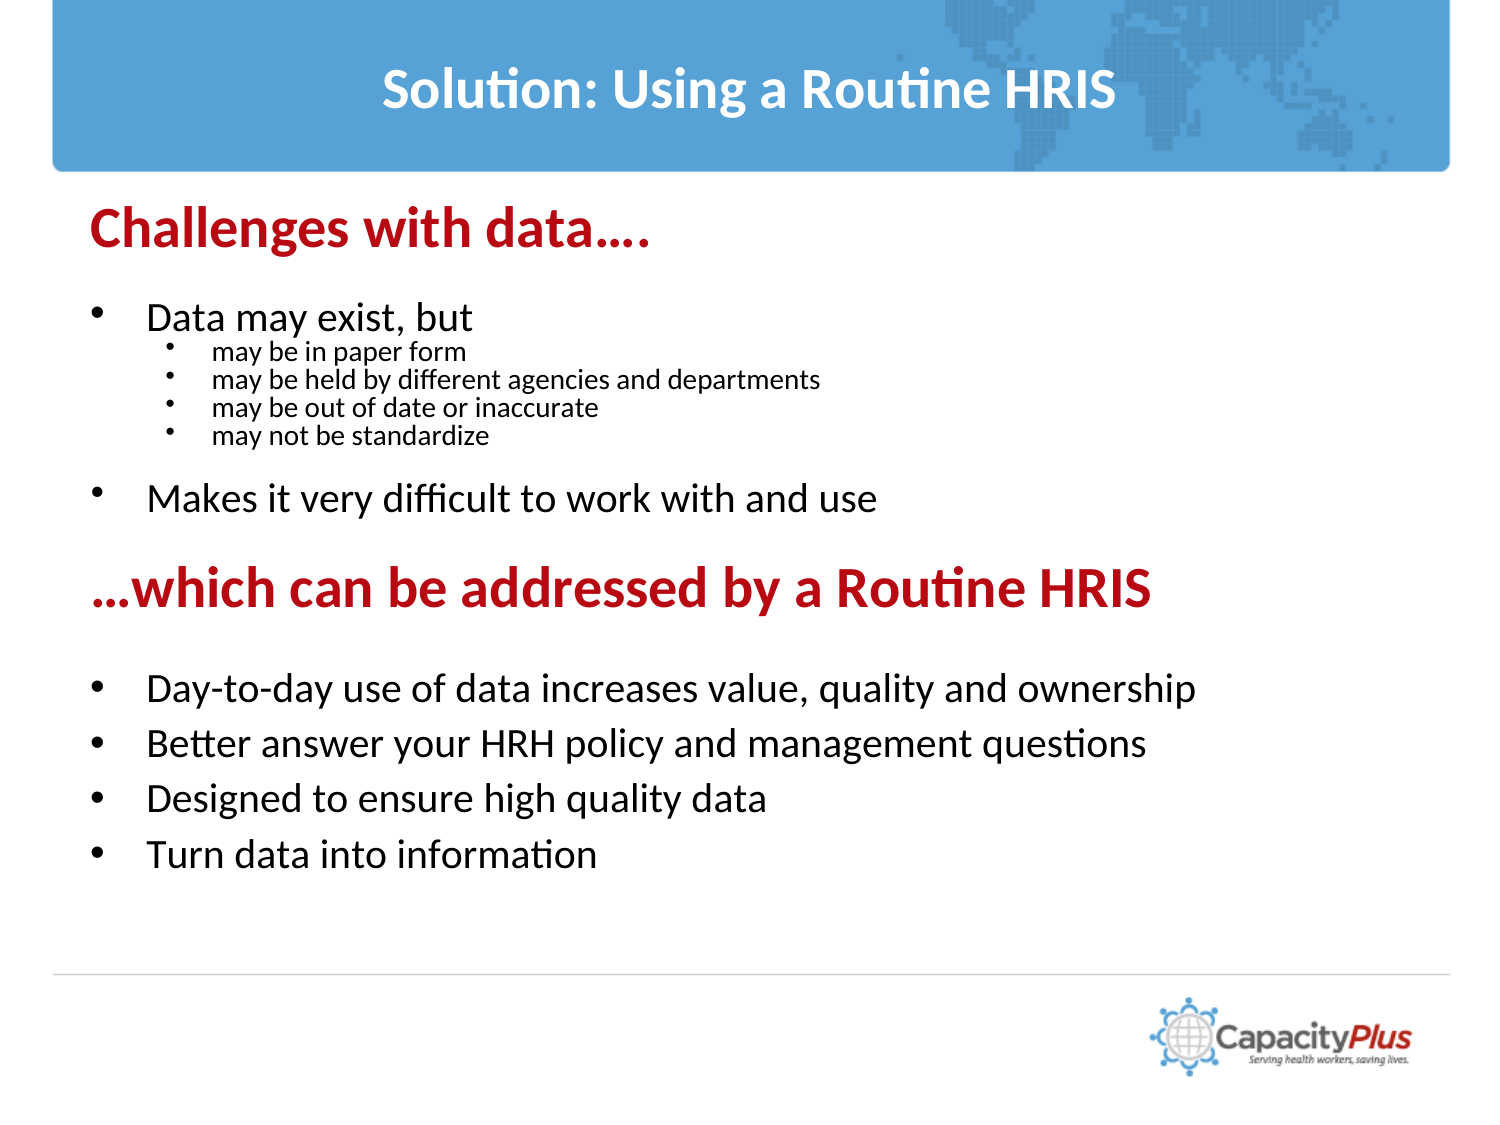

Solution: Using a Routine HRIS
Challenges with data….
Data may exist, but
may be in paper form
may be held by different agencies and departments
may be out of date or inaccurate
may not be standardize
Makes it very difficult to work with and use
…which can be addressed by a Routine HRIS
Day-to-day use of data increases value, quality and ownership
Better answer your HRH policy and management questions
Designed to ensure high quality data
Turn data into information